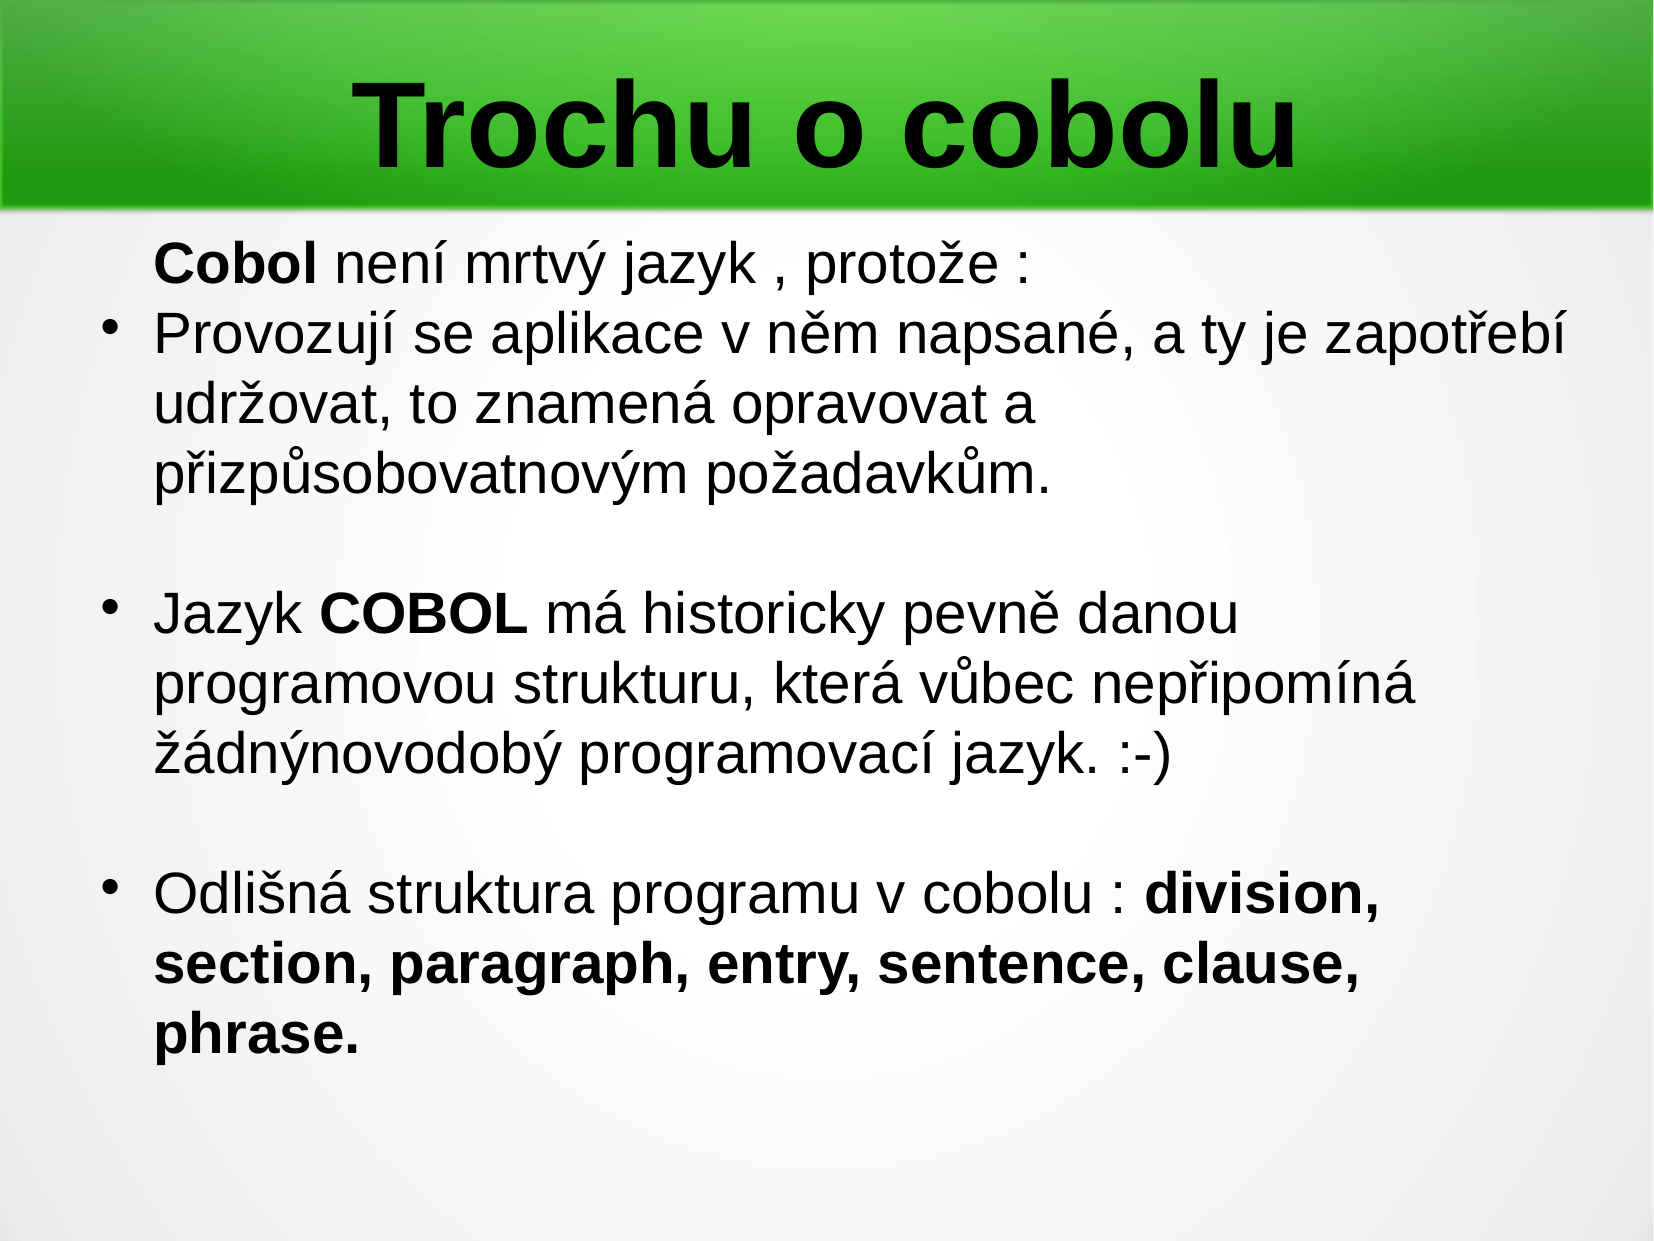

Trochu o cobolu
Cobol není mrtvý jazyk , protože :
Provozují se aplikace v něm napsané, a ty je zapotřebí udržovat, to znamená opravovat a přizpůsobovatnovým požadavkům.
Jazyk COBOL má historicky pevně danou programovou strukturu, která vůbec nepřipomíná žádnýnovodobý programovací jazyk. :-)
Odlišná struktura programu v cobolu : division, section, paragraph, entry, sentence, clause, phrase.